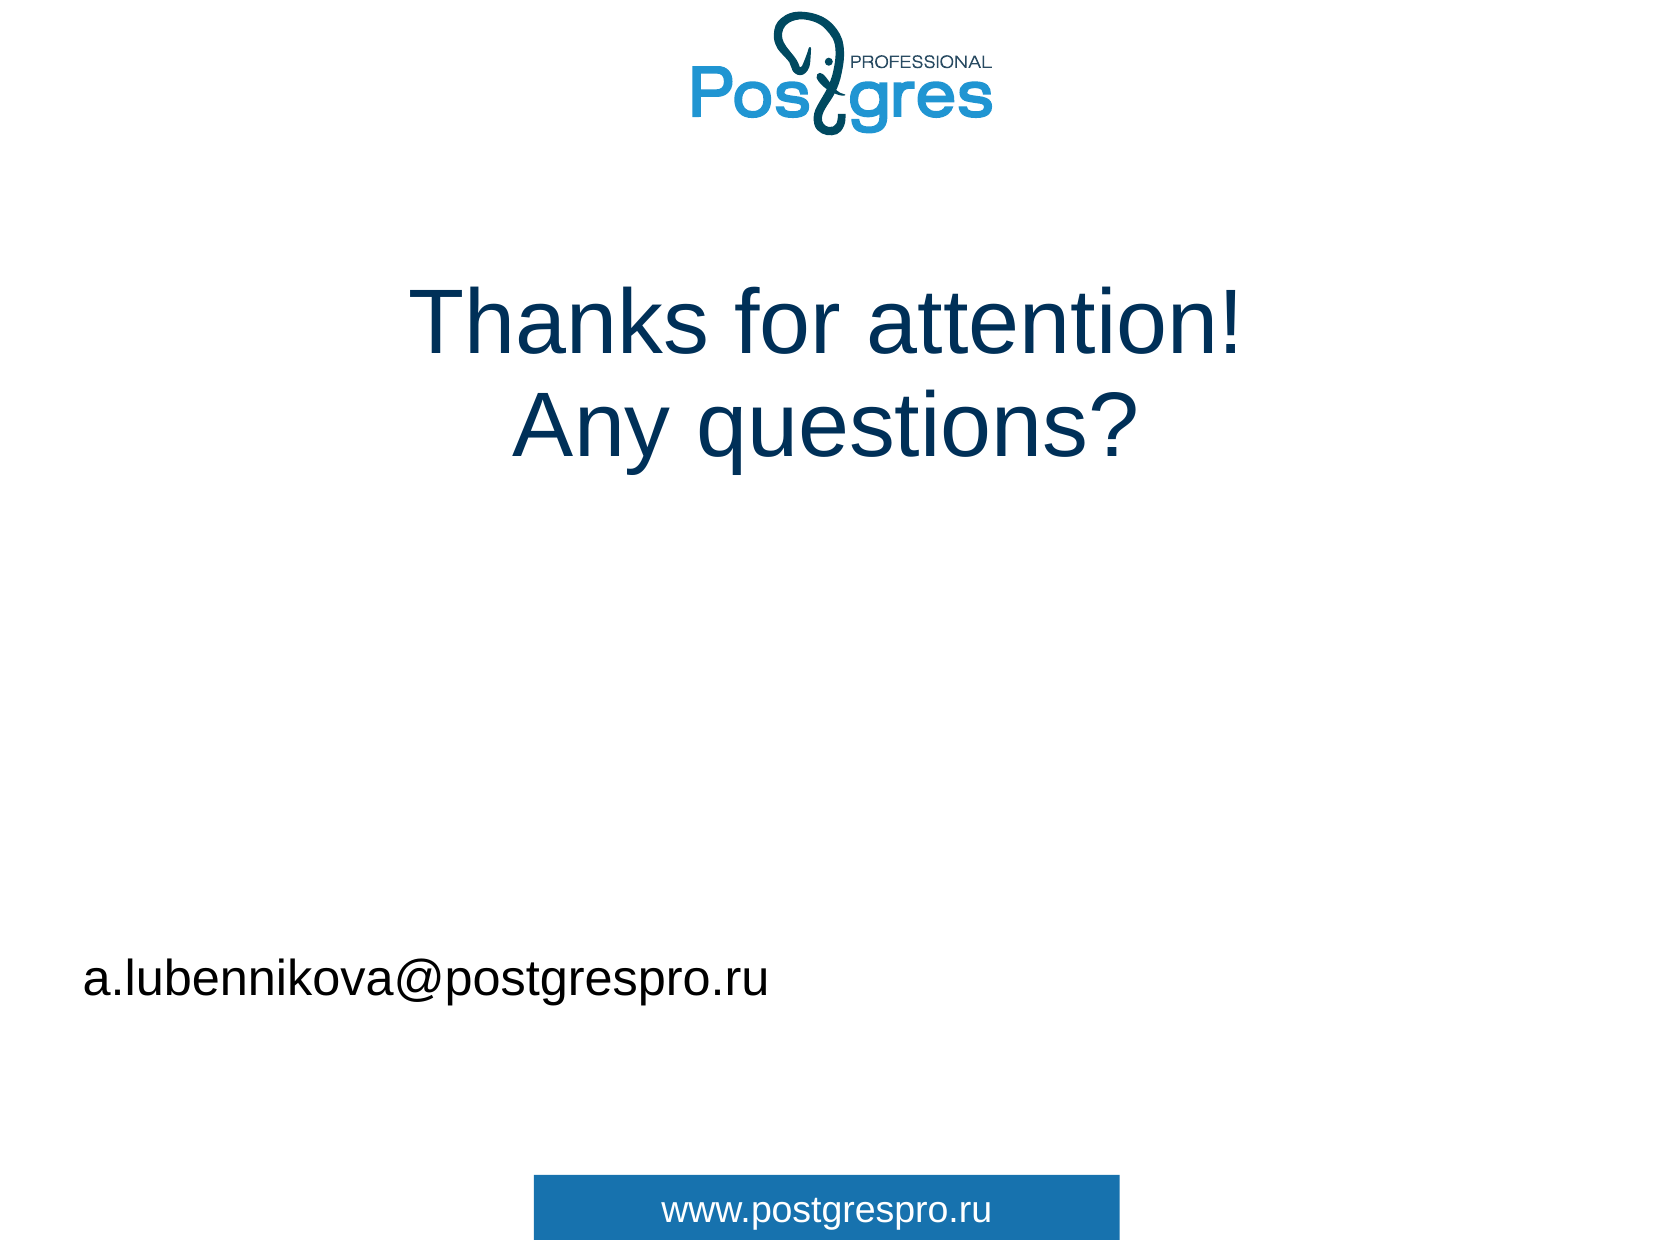

# Thanks for attention! Any questions?
a.lubennikova@postgrespro.ru